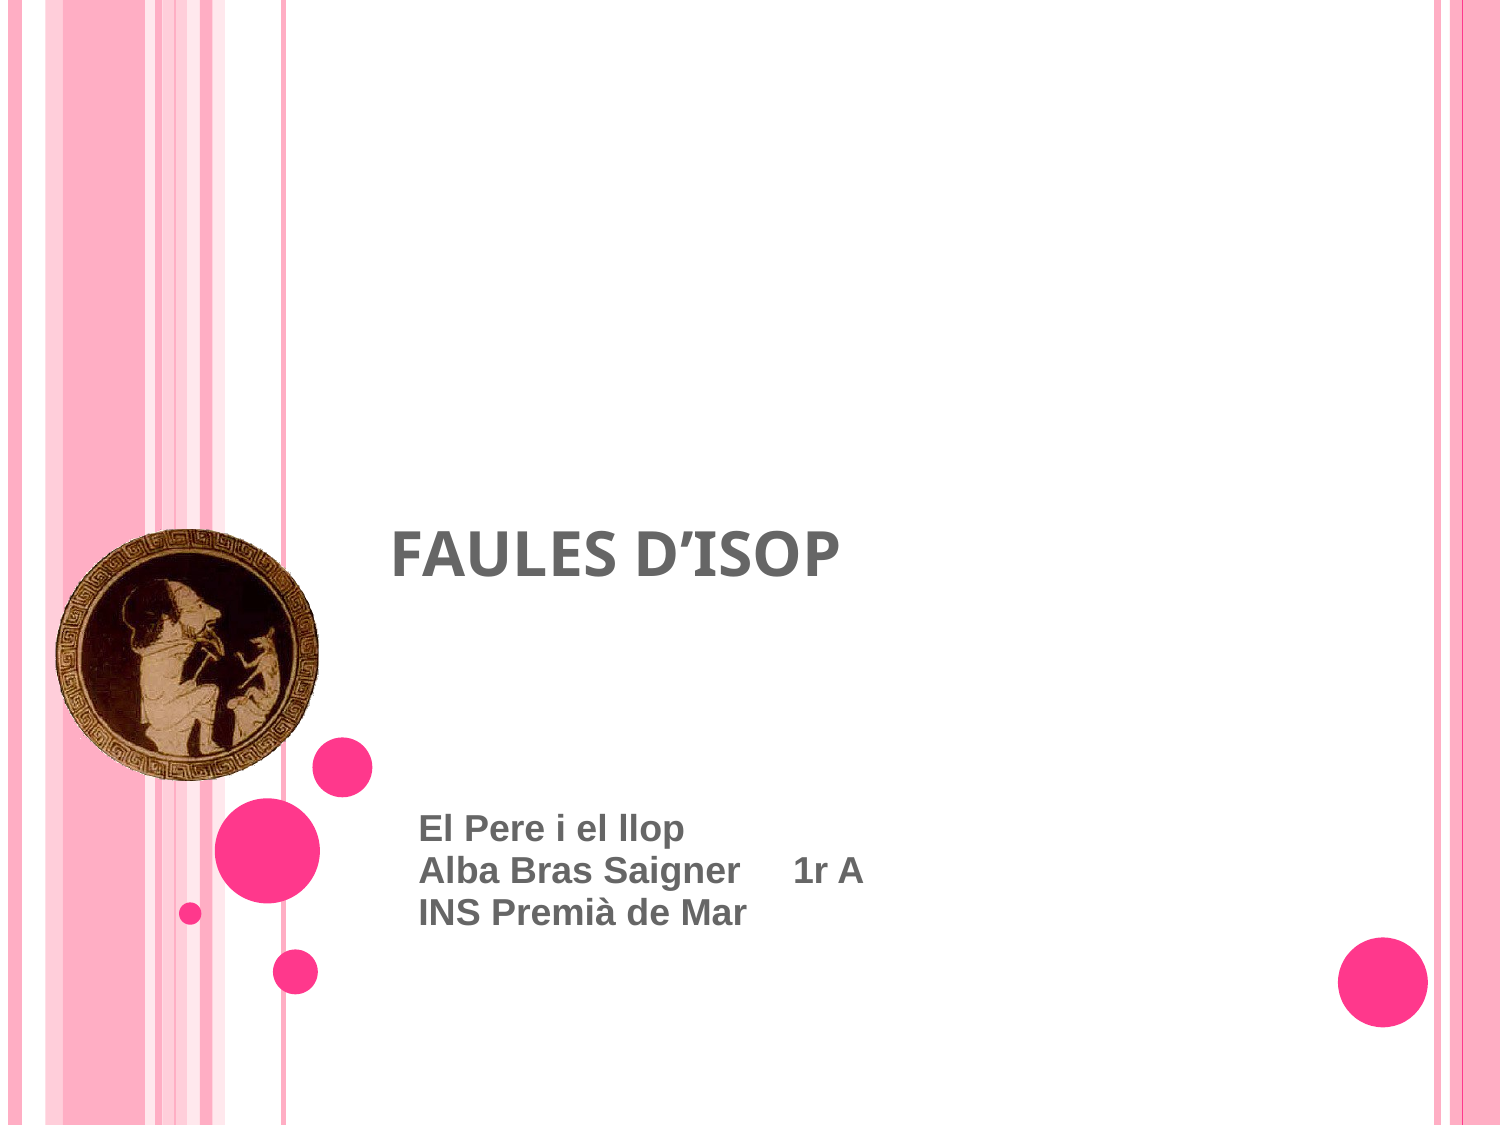

FAULES D’ISOP
El Pere i el llop
Alba Bras Saigner 1r A
INS Premià de Mar